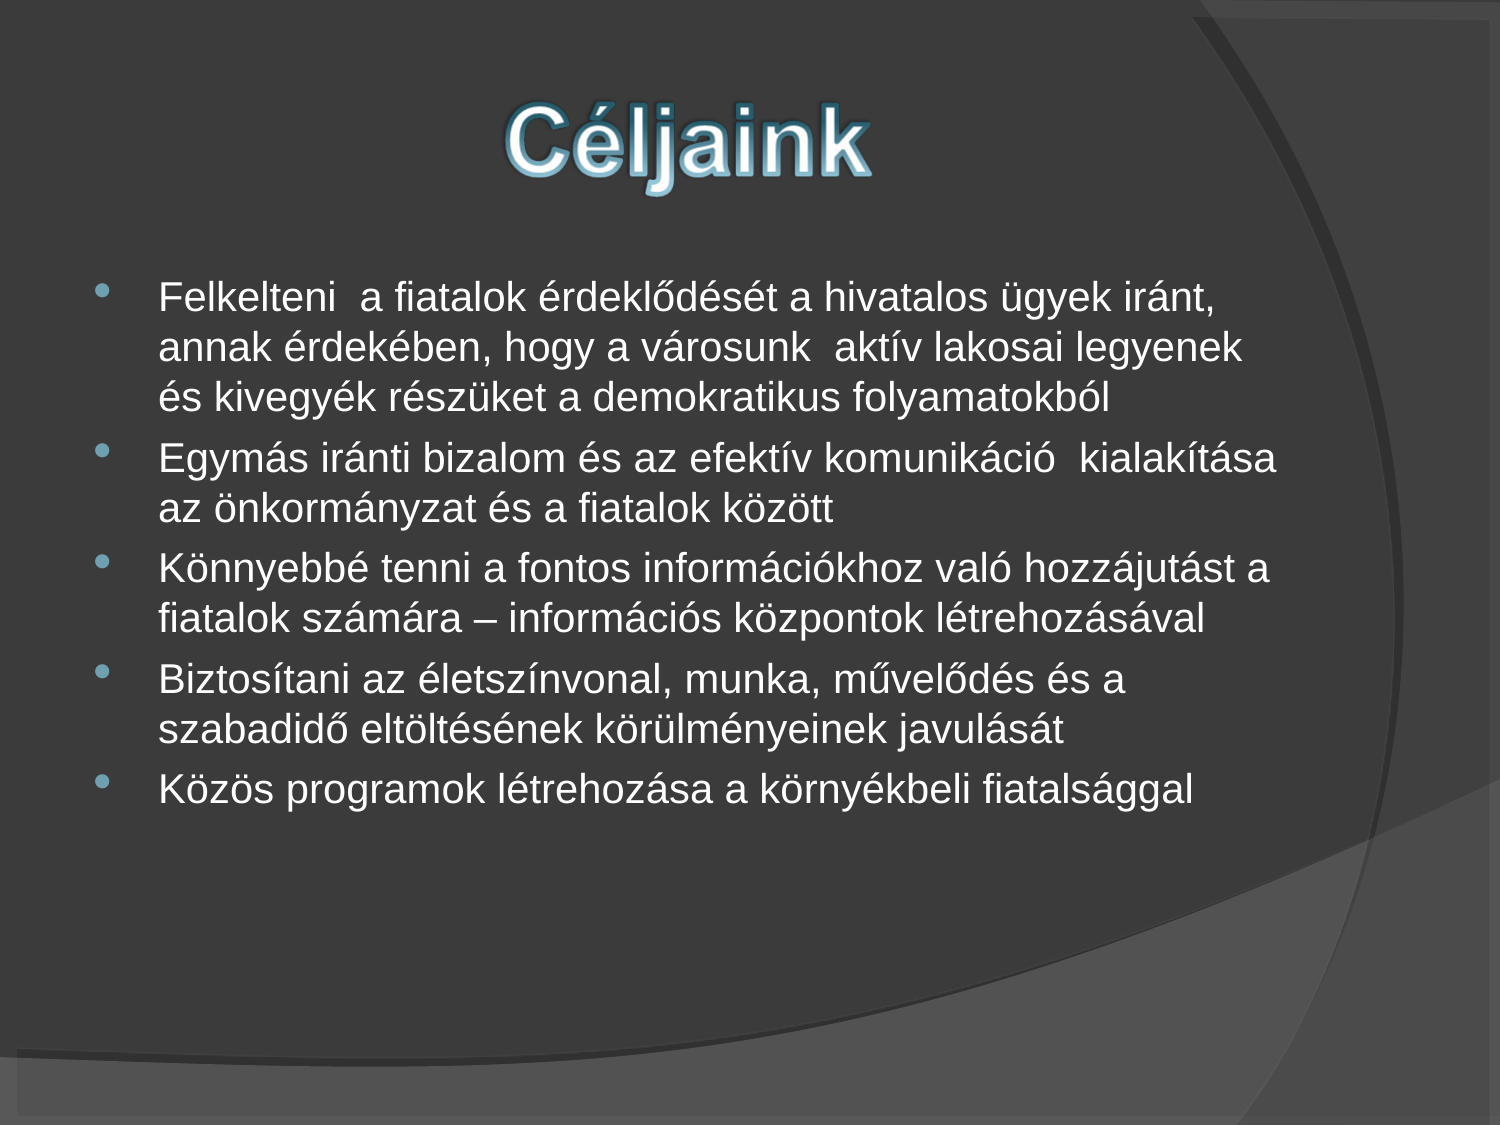

Felkelteni a fiatalok érdeklődését a hivatalos ügyek iránt, annak érdekében, hogy a városunk aktív lakosai legyenek és kivegyék részüket a demokratikus folyamatokból
Egymás iránti bizalom és az efektív komunikáció kialakítása az önkormányzat és a fiatalok között
Könnyebbé tenni a fontos információkhoz való hozzájutást a fiatalok számára – információs központok létrehozásával
Biztosítani az életszínvonal, munka, művelődés és a szabadidő eltöltésének körülményeinek javulását
Közös programok létrehozása a környékbeli fiatalsággal